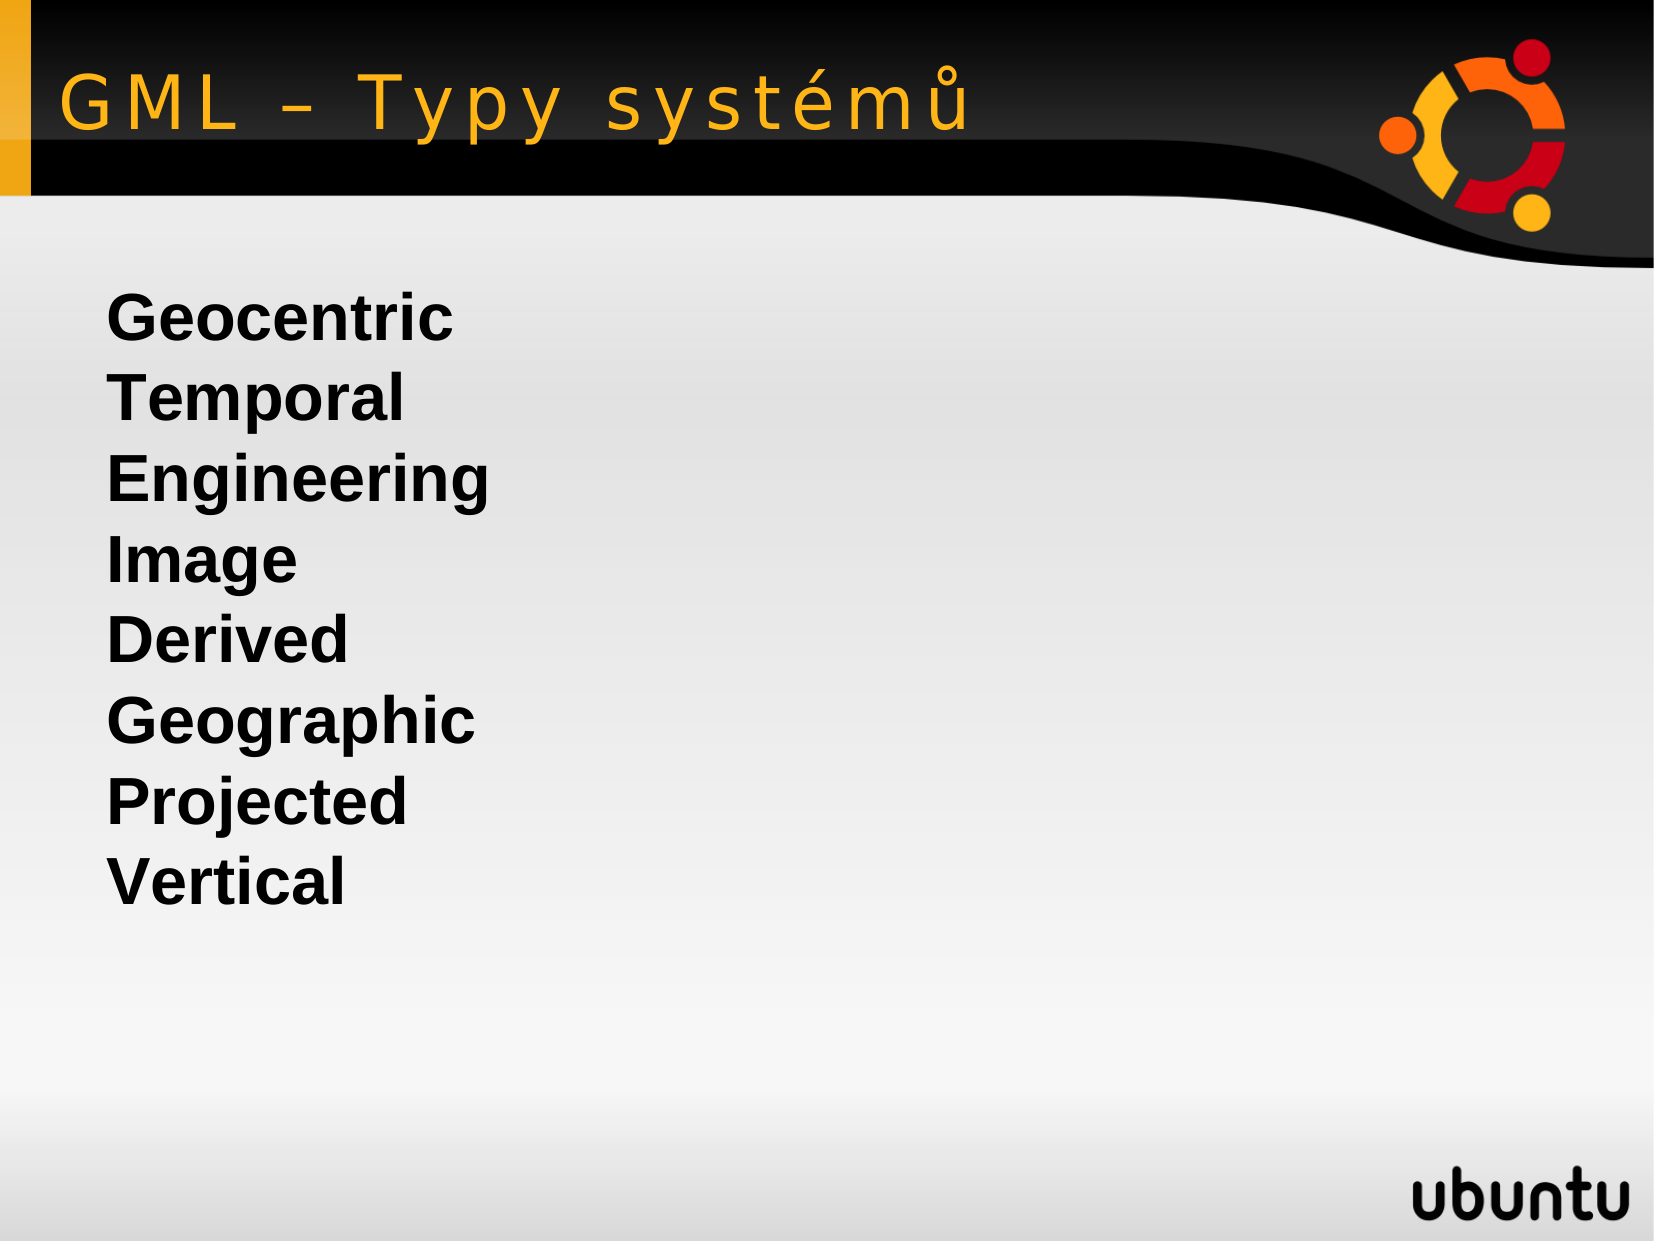

# GML – Typy systémů
Geocentric
Temporal
Engineering
Image
Derived
Geographic
Projected
Vertical